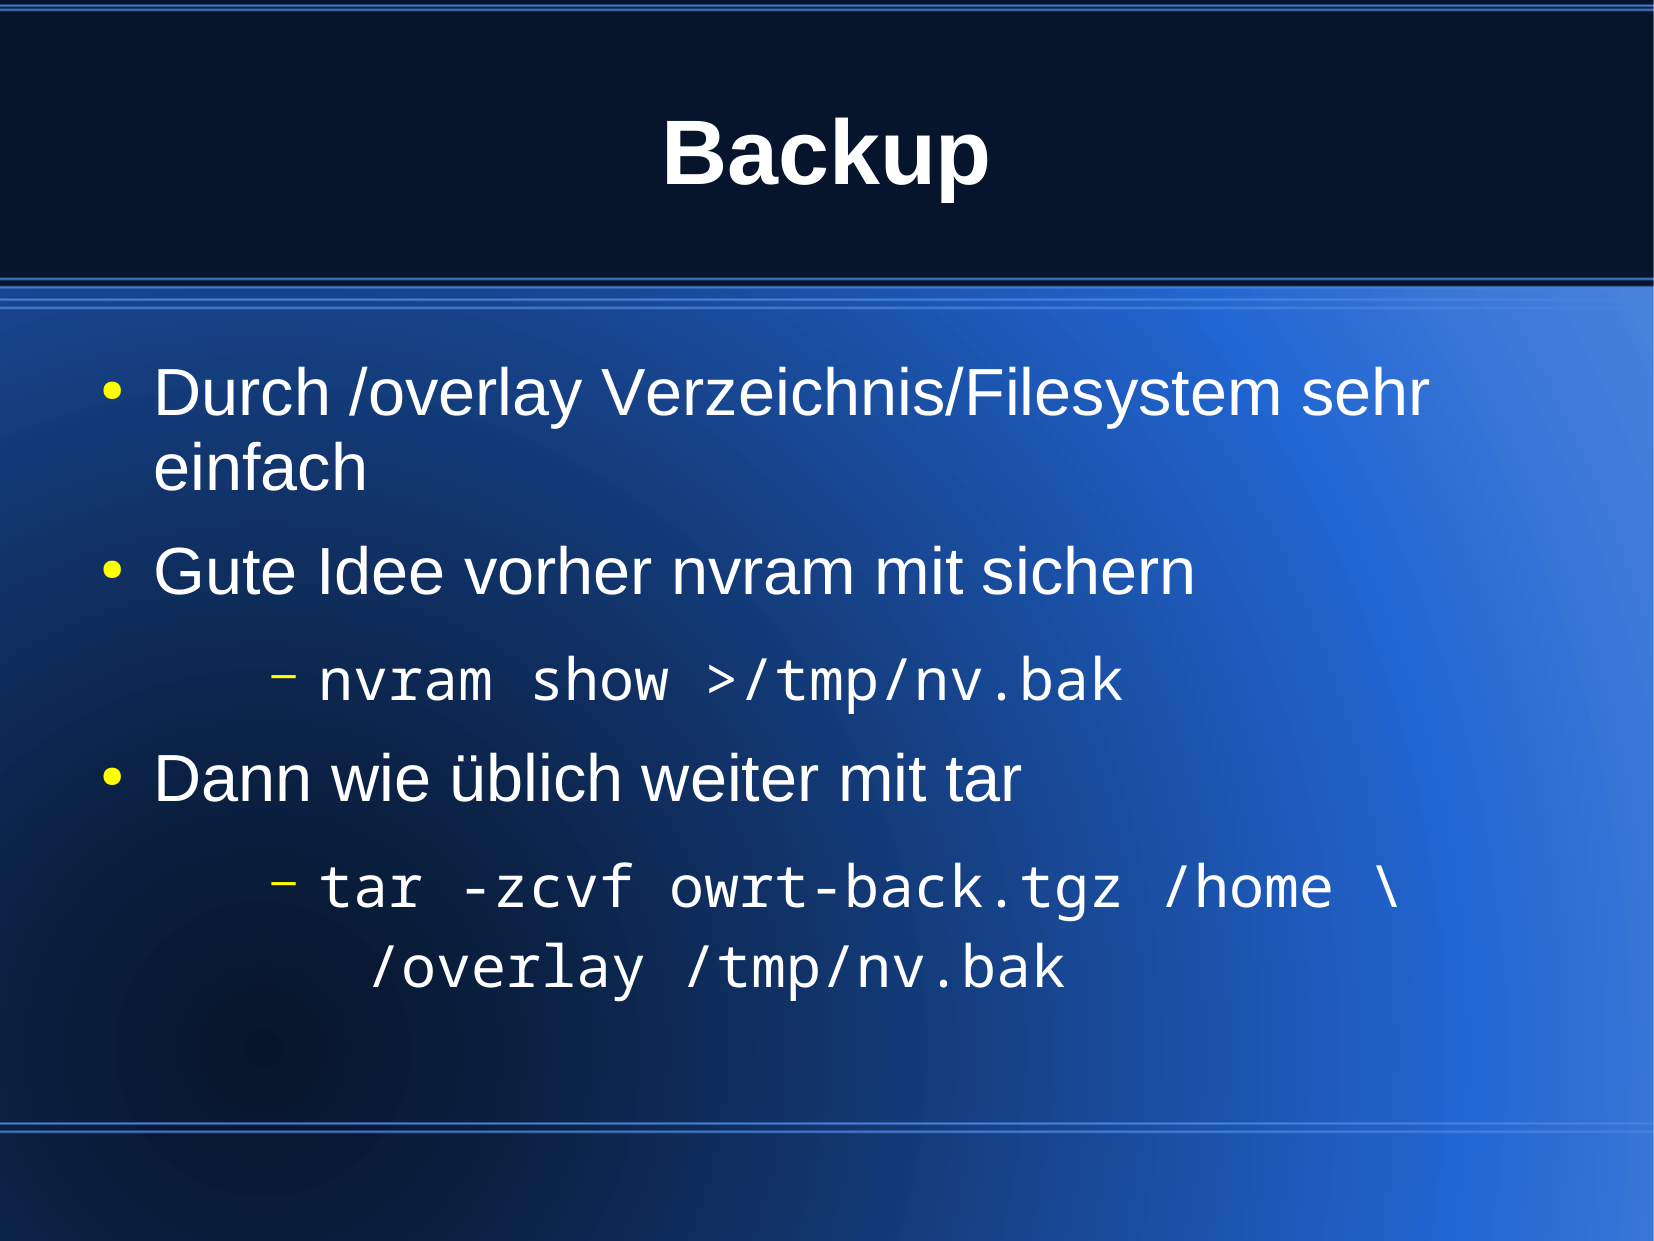

# Backup
Durch /overlay Verzeichnis/Filesystem sehr einfach
Gute Idee vorher nvram mit sichern
nvram show >/tmp/nv.bak
Dann wie üblich weiter mit tar
tar -zcvf owrt-back.tgz /home \ /overlay /tmp/nv.bak